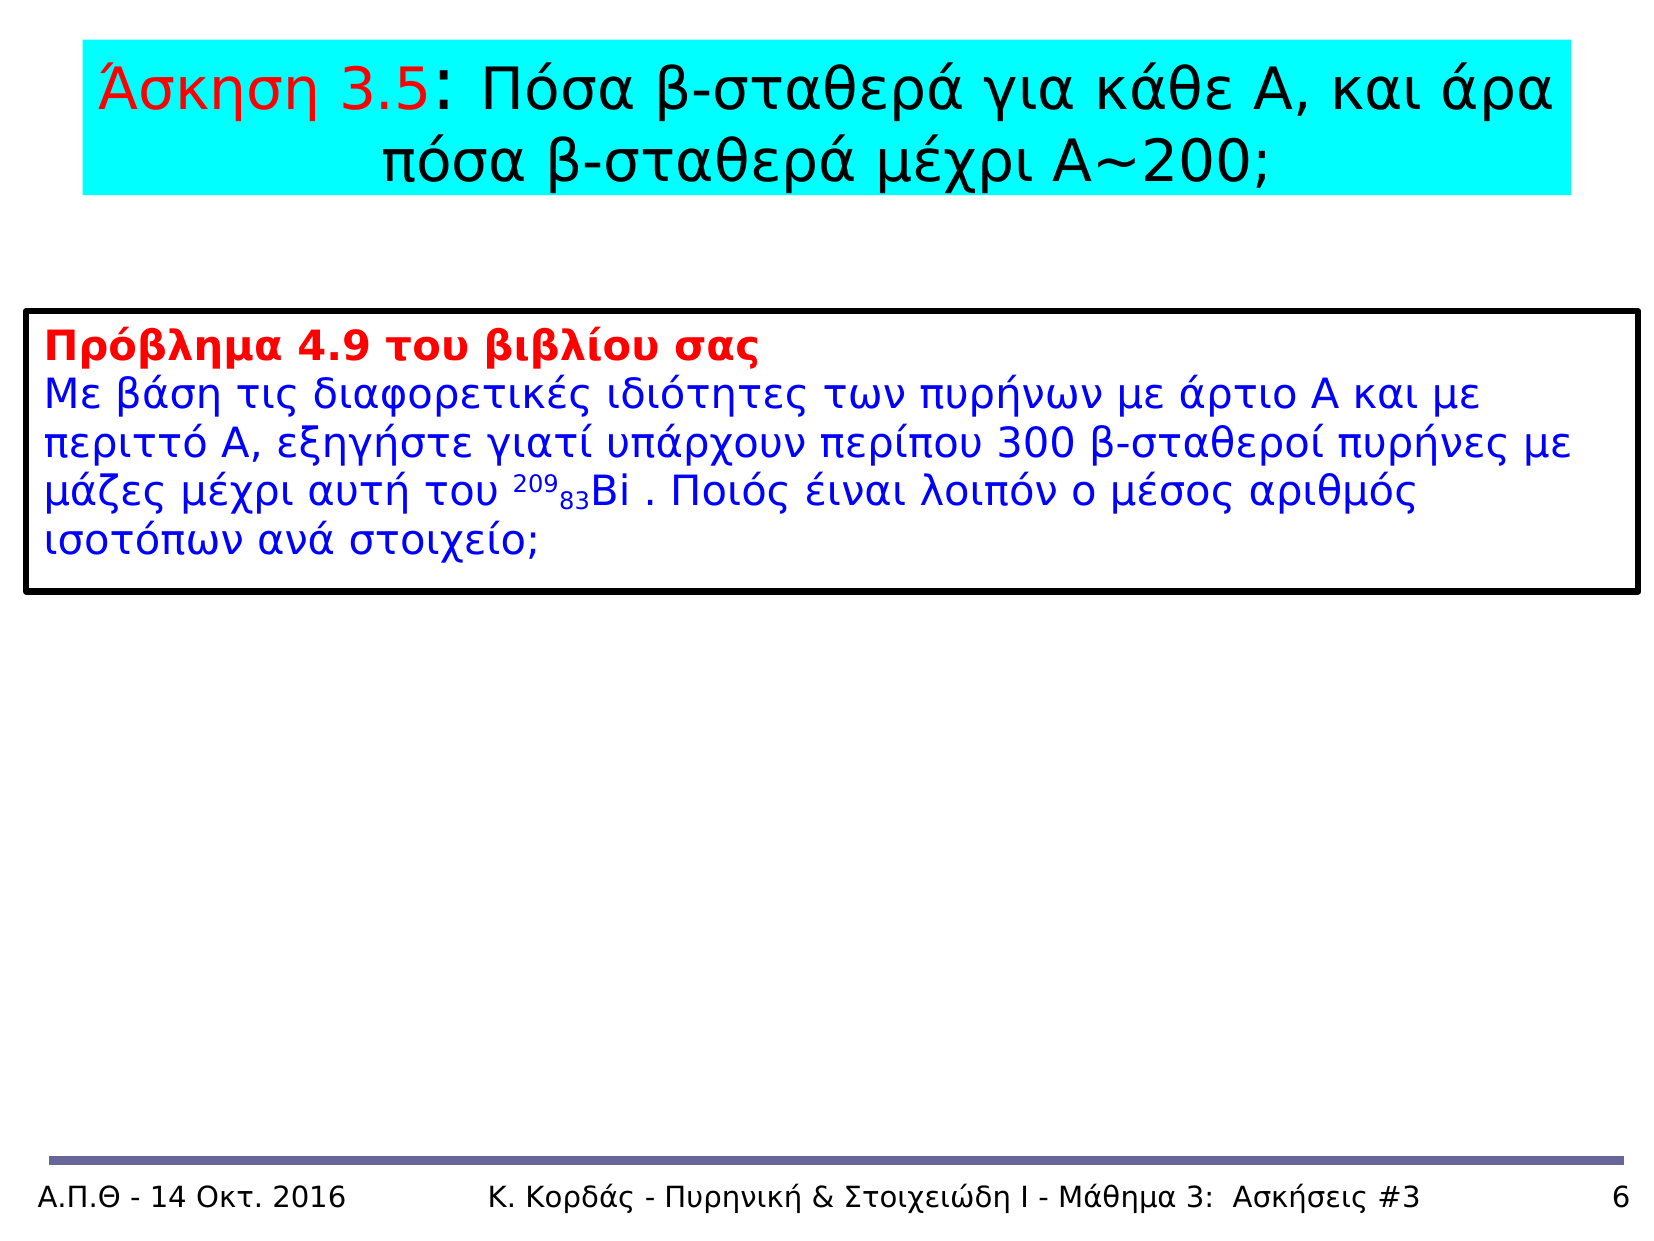

# Άσκηση 3.5: Πόσα β-σταθερά για κάθε Α, και άρα πόσα β-σταθερά μέχρι Α~200;
Πρόβλημα 4.9 του βιβλίου σας
Με βάση τις διαφορετικές ιδιότητες των πυρήνων με άρτιο Α και με περιττό Α, εξηγήστε γιατί υπάρχουν περίπου 300 β-σταθεροί πυρήνες με μάζες μέχρι αυτή του 20983Βi . Ποιός έιναι λοιπόν ο μέσος αριθμός ισοτόπων ανά στοιχείο;
Α.Π.Θ - 14 Οκτ. 2016
Κ. Κορδάς - Πυρηνική & Στοιχειώδη Ι - Μάθημα 3: Ασκήσεις #3
6